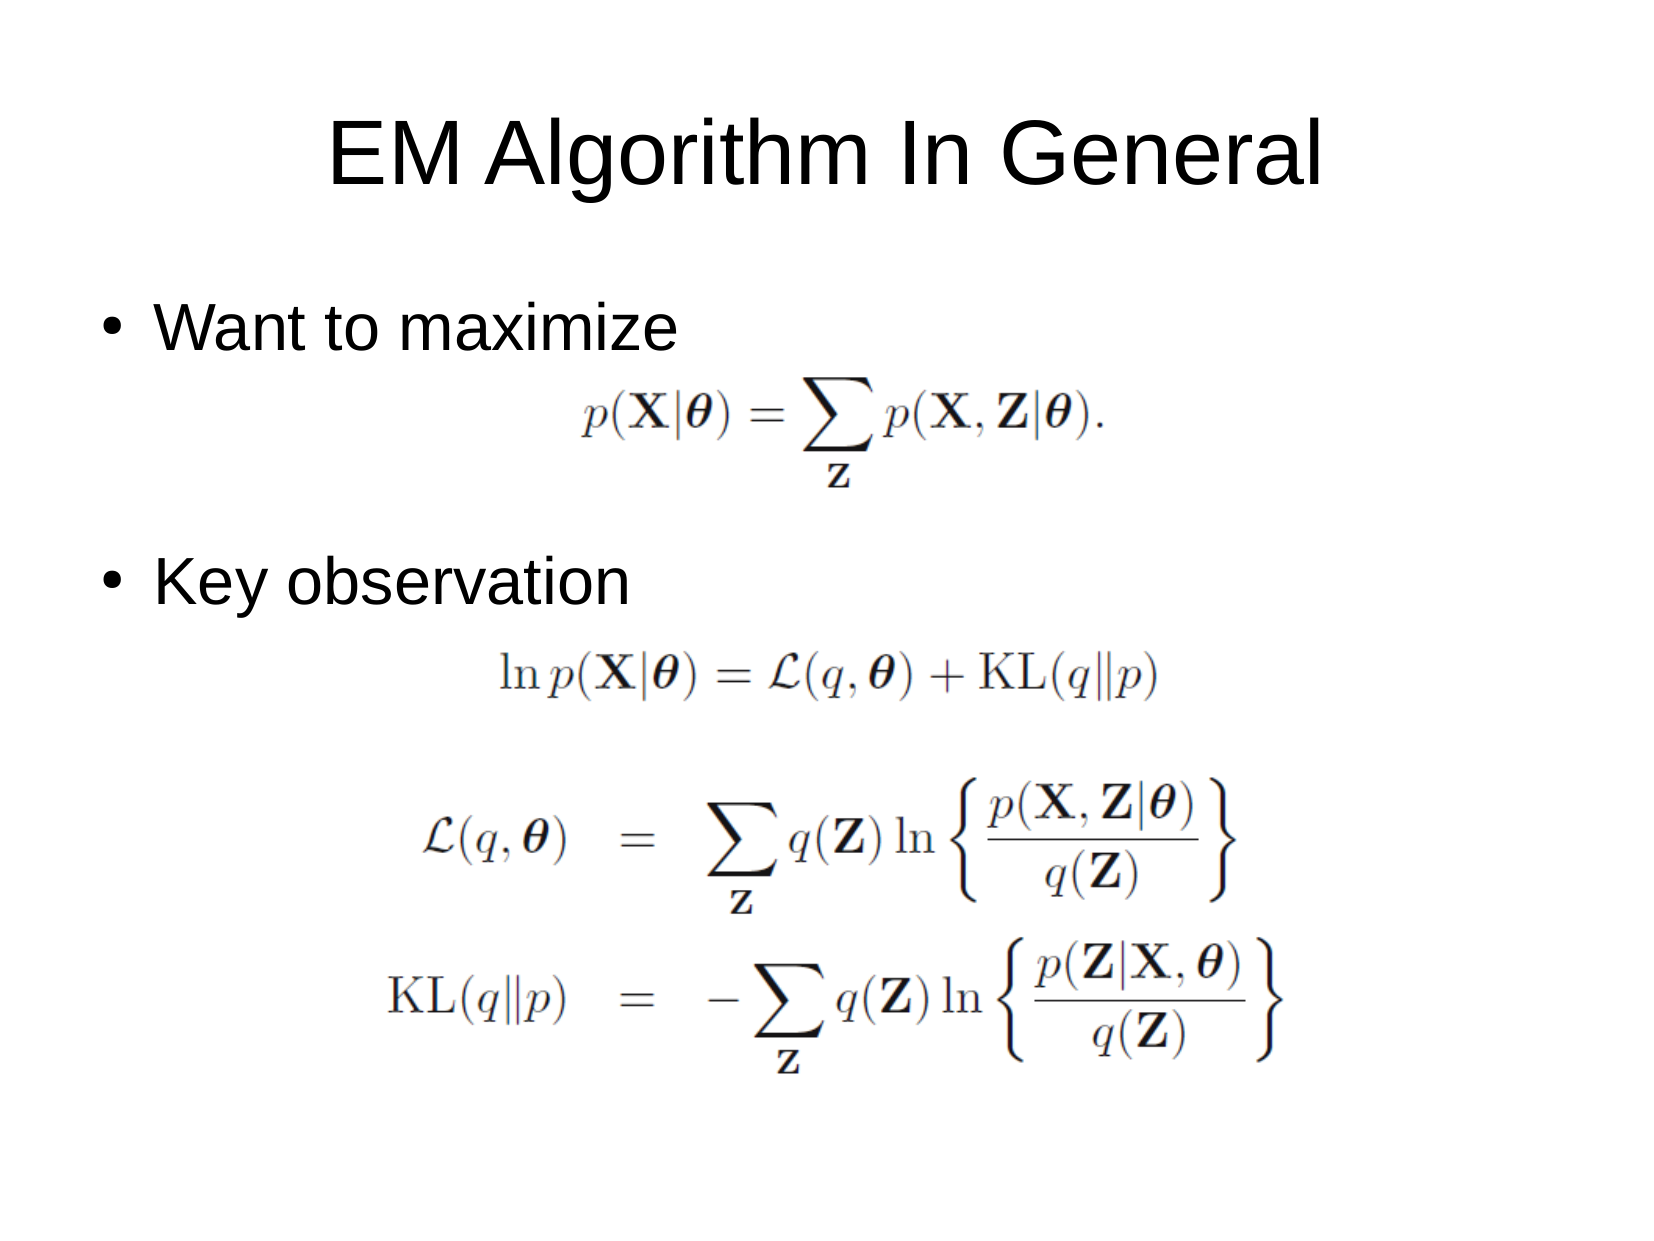

# EM Algorithm In General
Want to maximize
Key observation